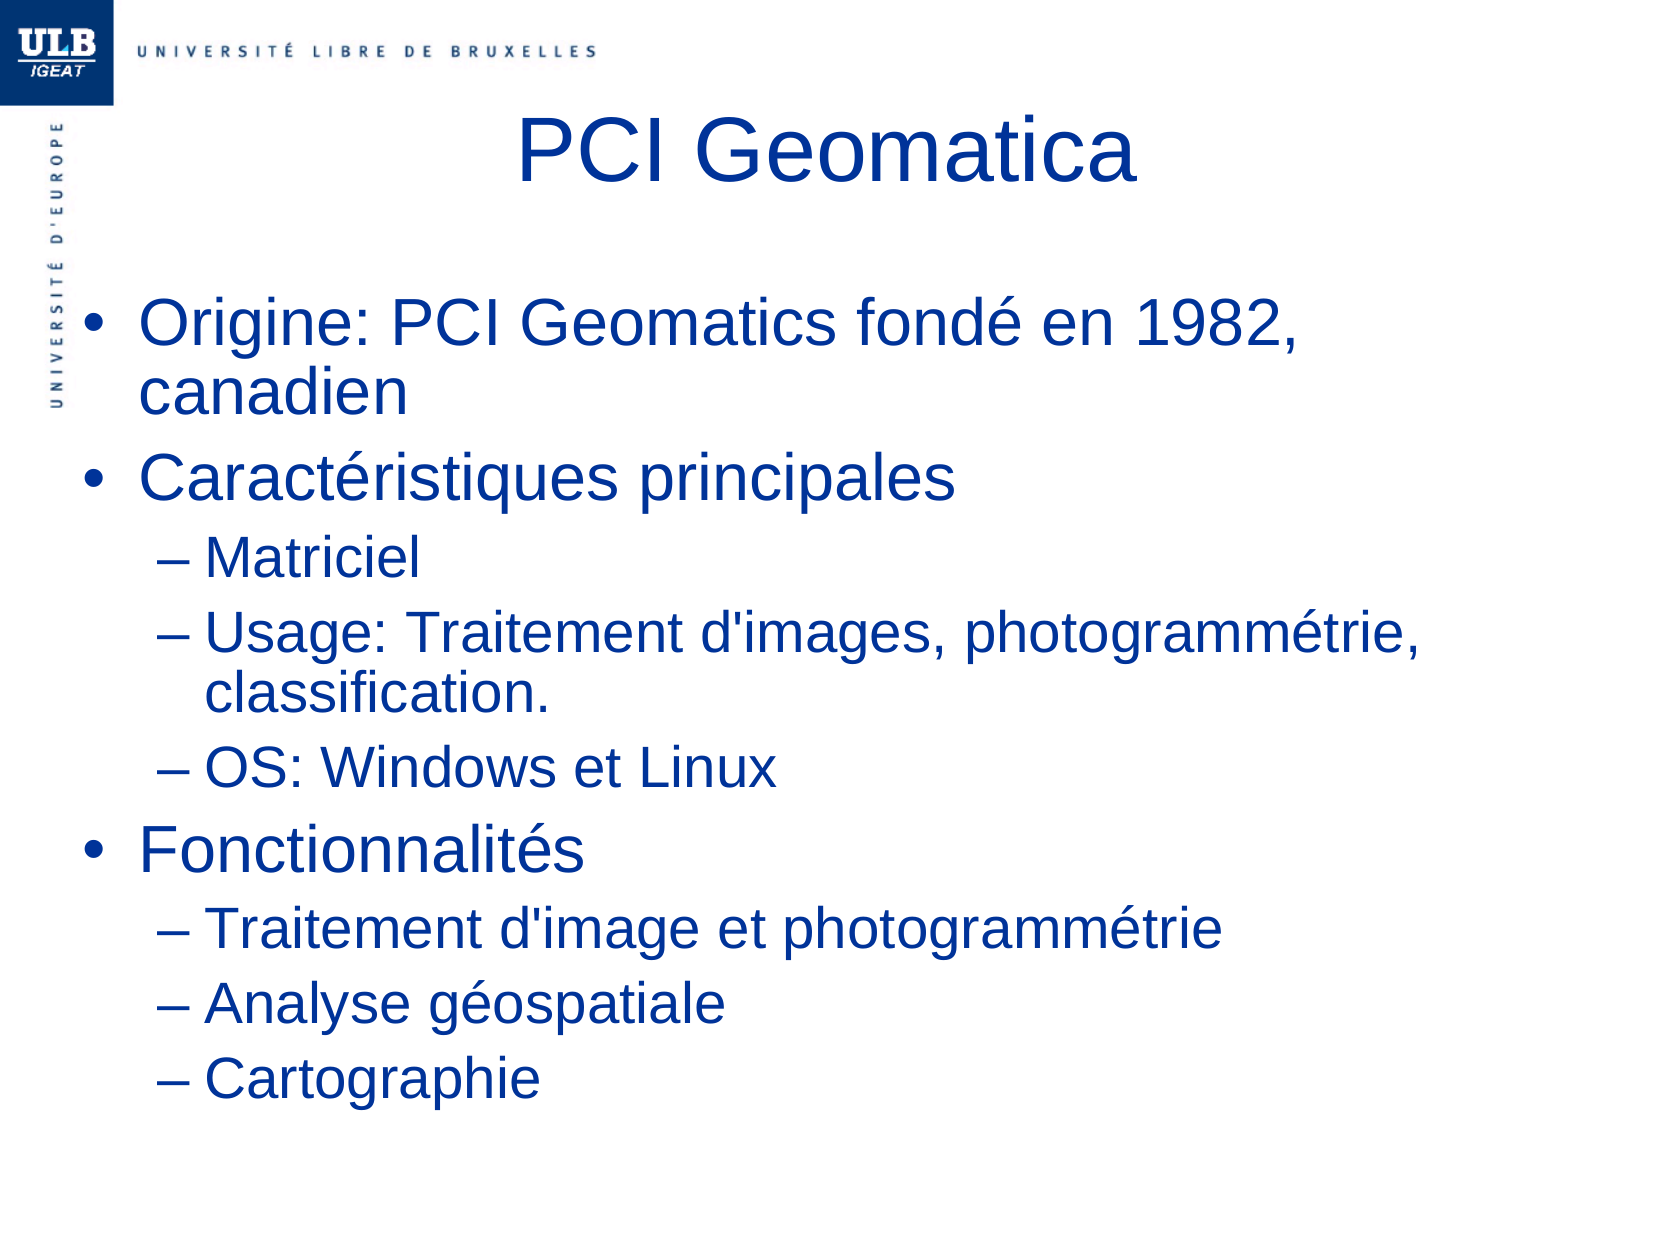

# PCI Geomatica
Origine: PCI Geomatics fondé en 1982, canadien
Caractéristiques principales
Matriciel
Usage: Traitement d'images, photogrammétrie, classification.
OS: Windows et Linux
Fonctionnalités
Traitement d'image et photogrammétrie
Analyse géospatiale
Cartographie